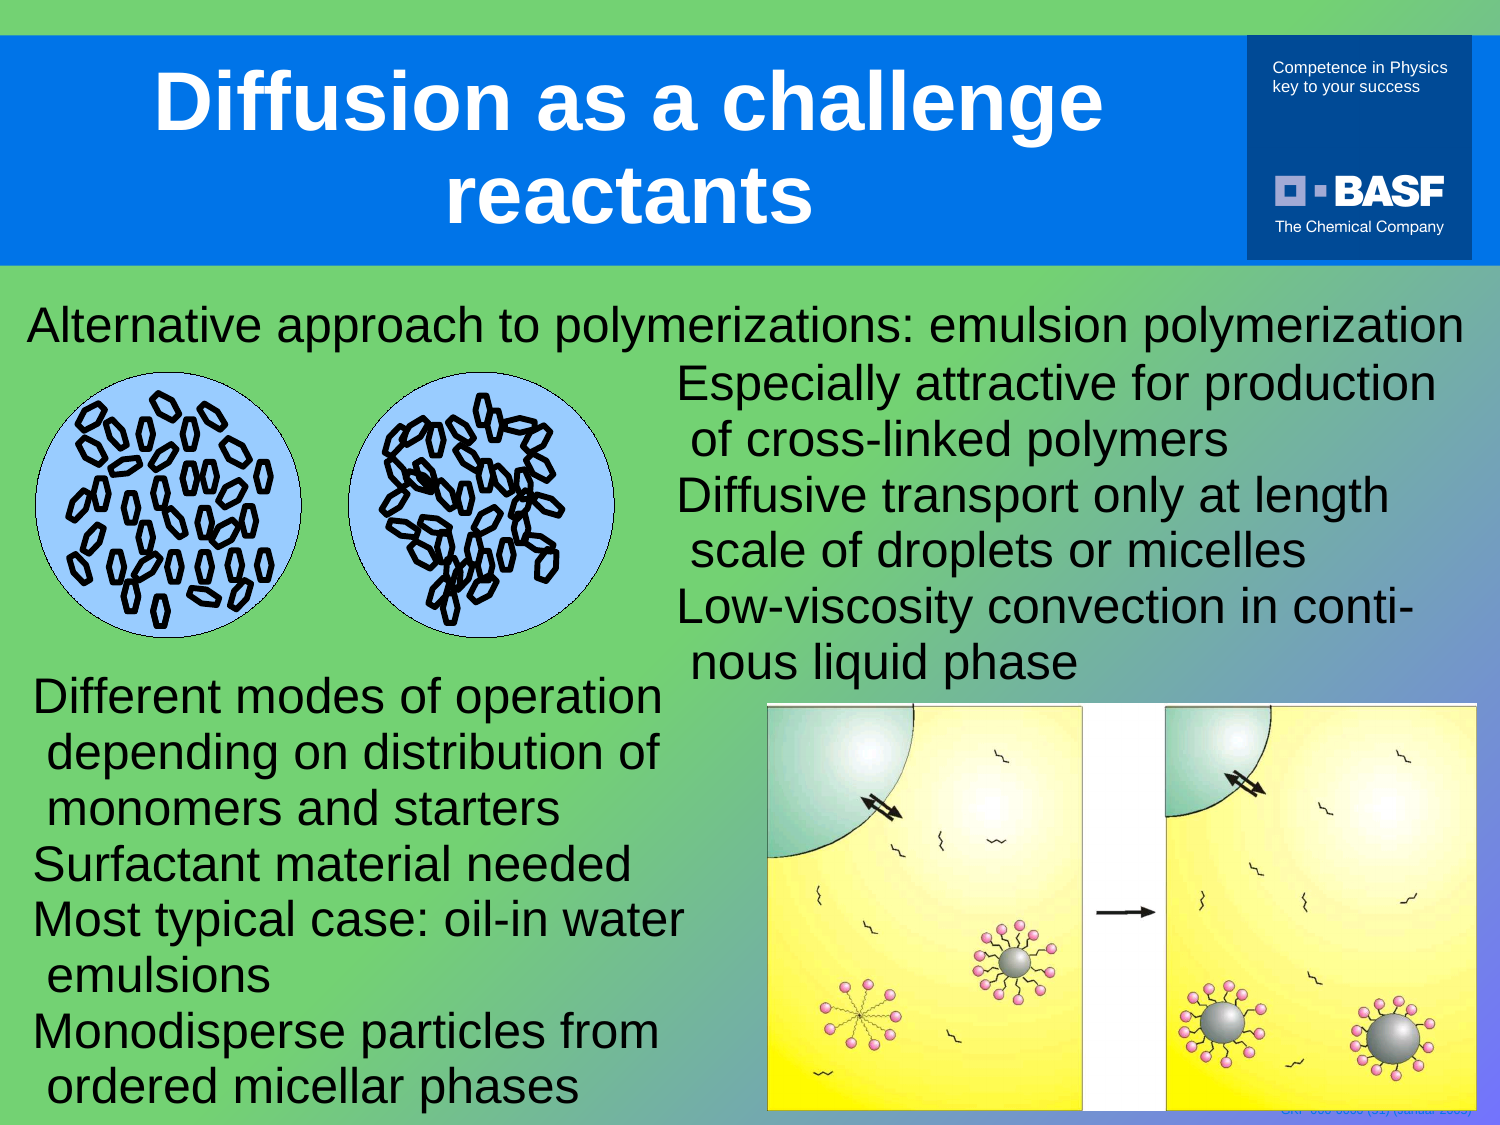

# Diffusion as a challenge reactants
Alternative approach to polymerizations: emulsion polymerization
Especially attractive for production
 of cross-linked polymers
Diffusive transport only at length
 scale of droplets or micelles
Low-viscosity convection in conti-
 nous liquid phase
Different modes of operation
 depending on distribution of
 monomers and starters
Surfactant material needed
Most typical case: oil-in water
 emulsions
Monodisperse particles from
 ordered micellar phases